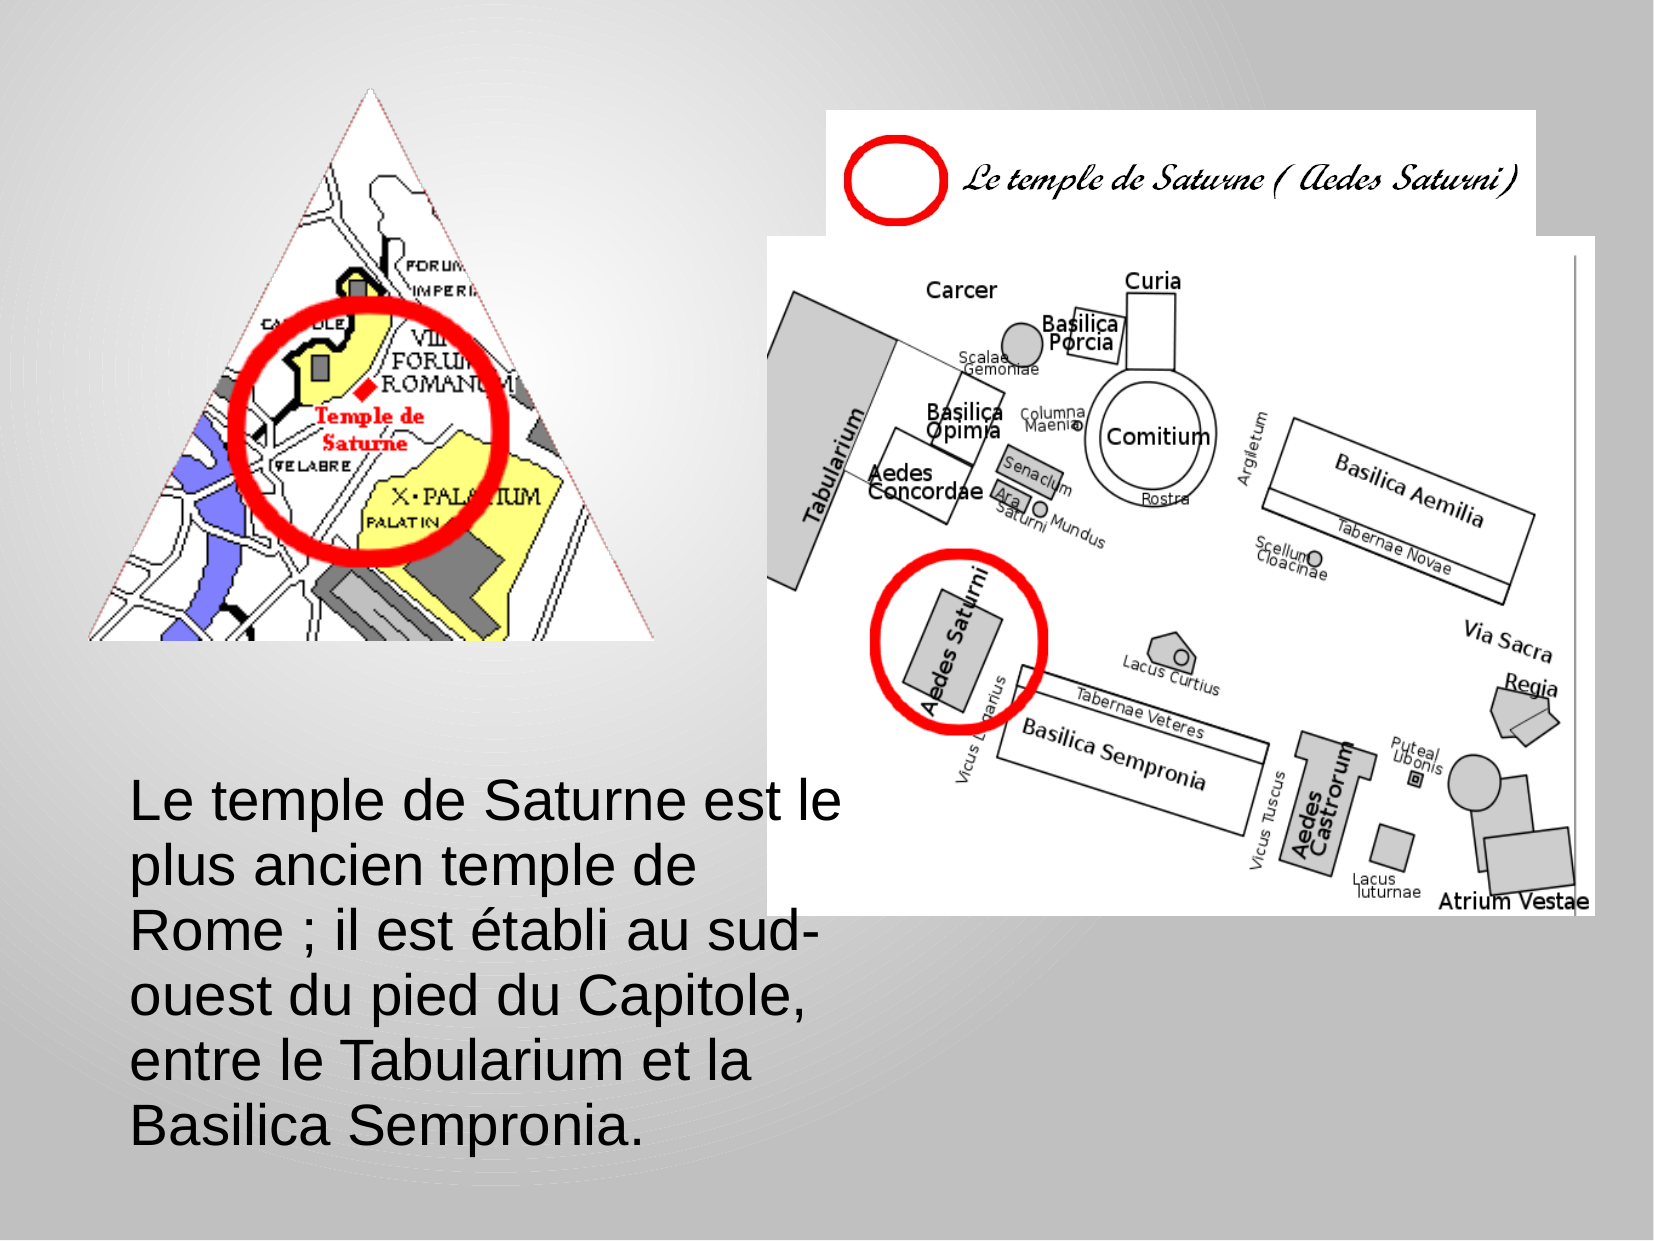

# Le temple de Saturne est le plus ancien temple de Rome ; il est établi au sud-ouest du pied du Capitole, entre le Tabularium et la Basilica Sempronia.